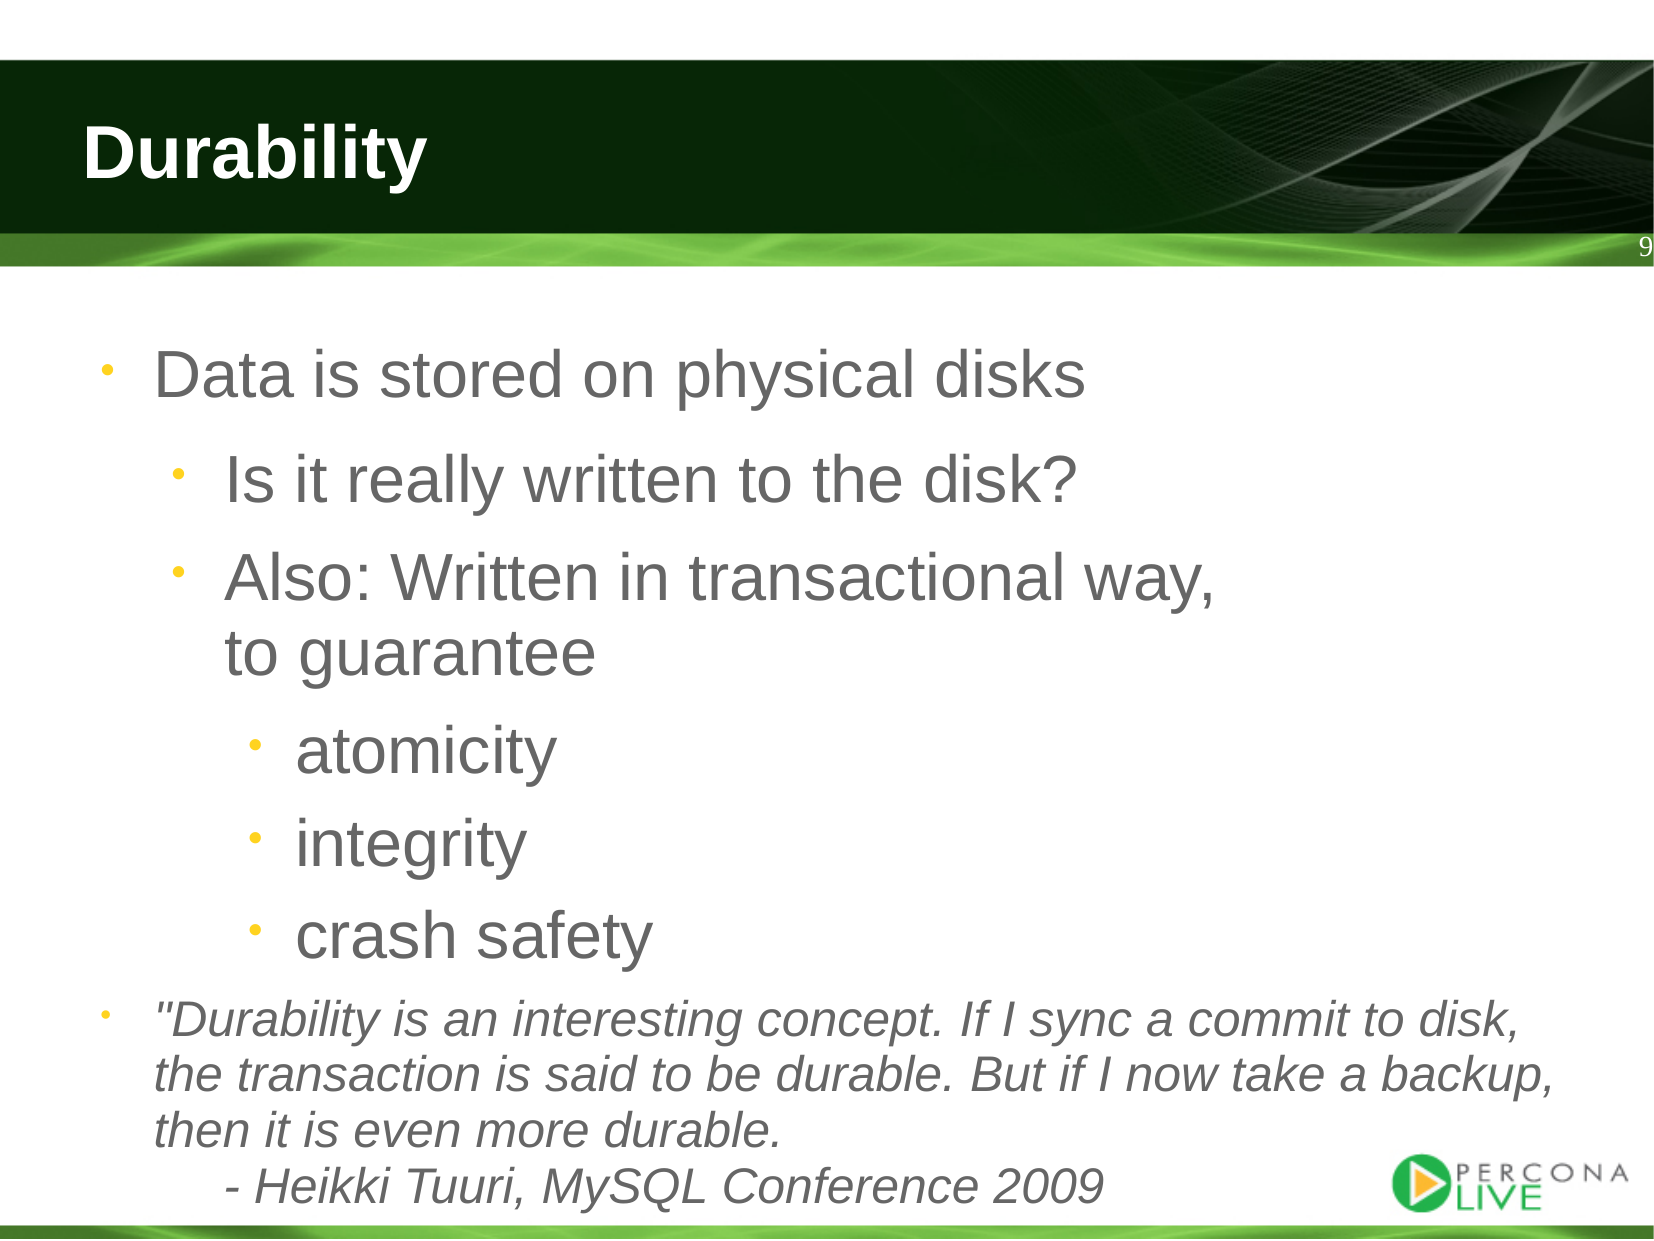

# Durability
9
Data is stored on physical disks
Is it really written to the disk?
Also: Written in transactional way,
to guarantee
atomicity
integrity
crash safety
"Durability is an interesting concept. If I sync a commit to disk, the transaction is said to be durable. But if I now take a backup, then it is even more durable.
 - Heikki Tuuri, MySQL Conference 2009